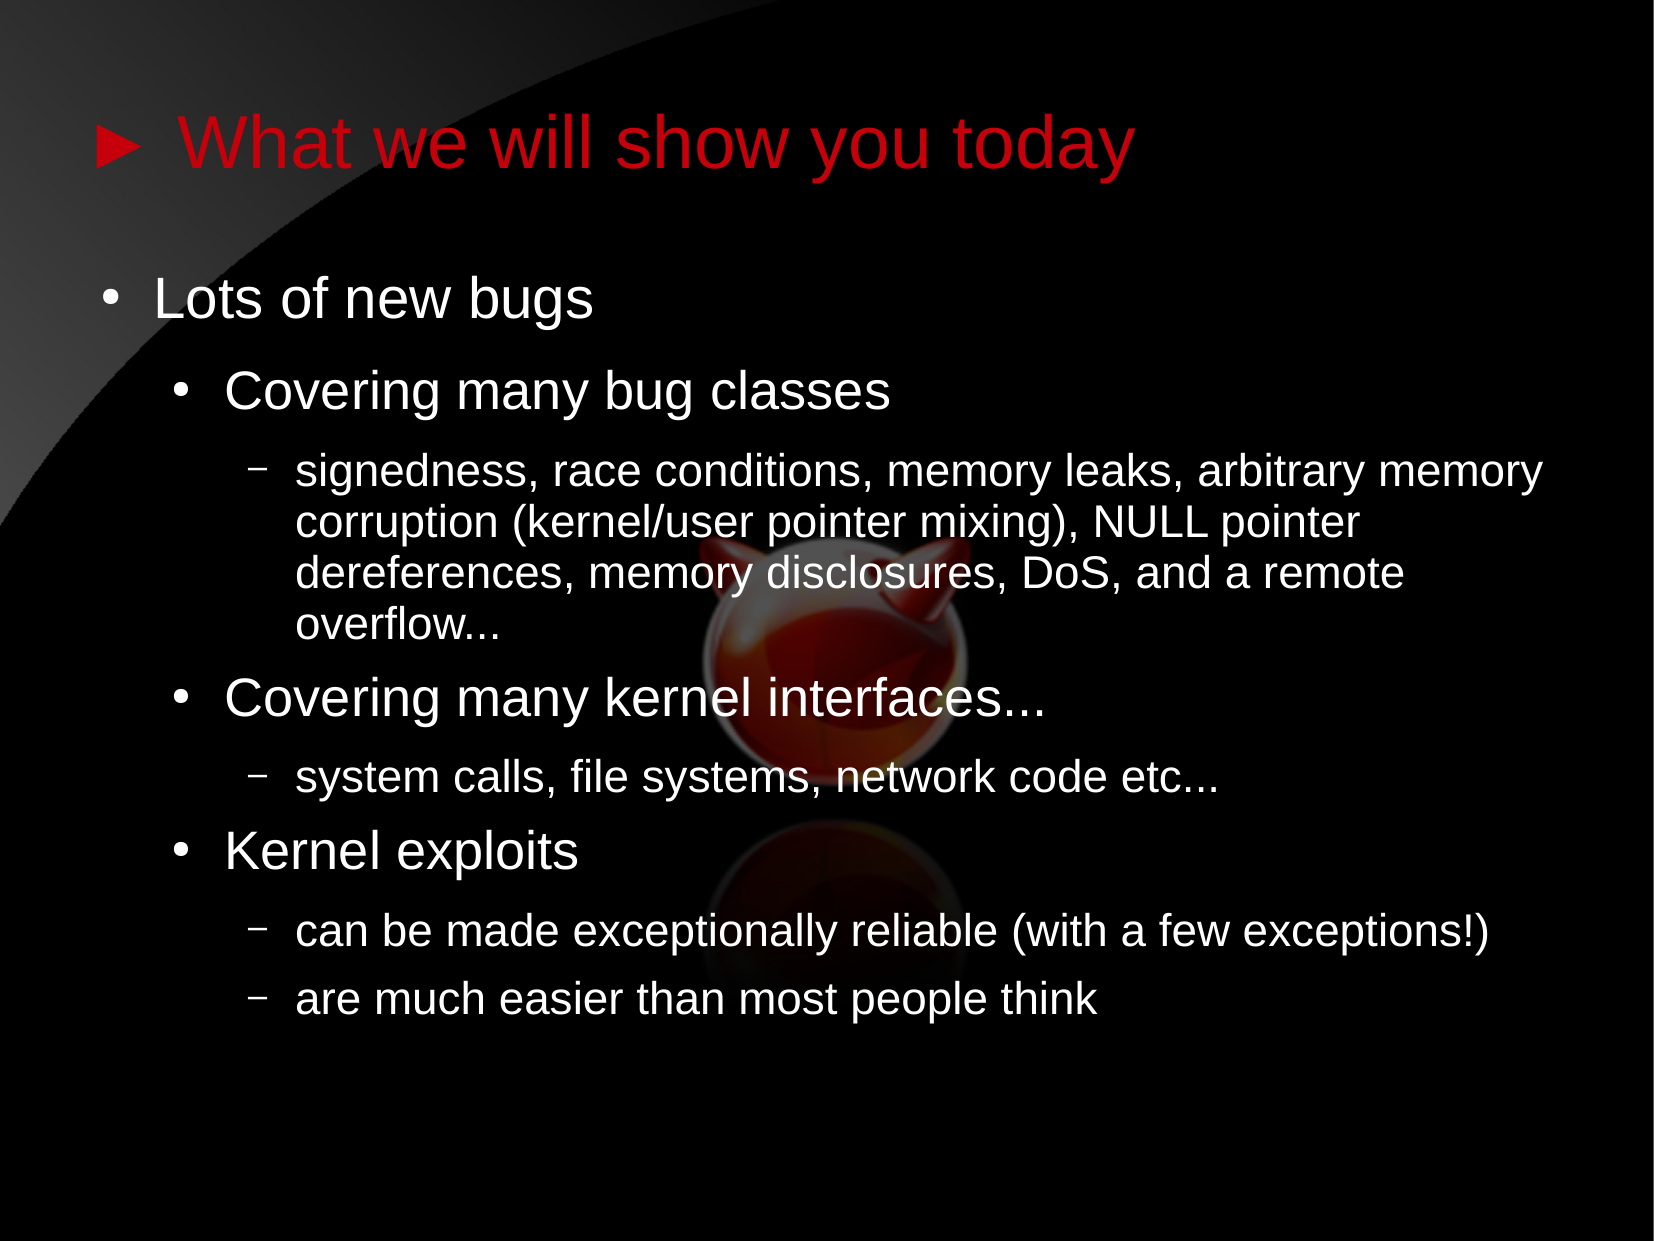

# ► What we will show you today
Lots of new bugs
Covering many bug classes
signedness, race conditions, memory leaks, arbitrary memory corruption (kernel/user pointer mixing), NULL pointer dereferences, memory disclosures, DoS, and a remote overflow...
Covering many kernel interfaces...
system calls, file systems, network code etc...
Kernel exploits
can be made exceptionally reliable (with a few exceptions!)
are much easier than most people think